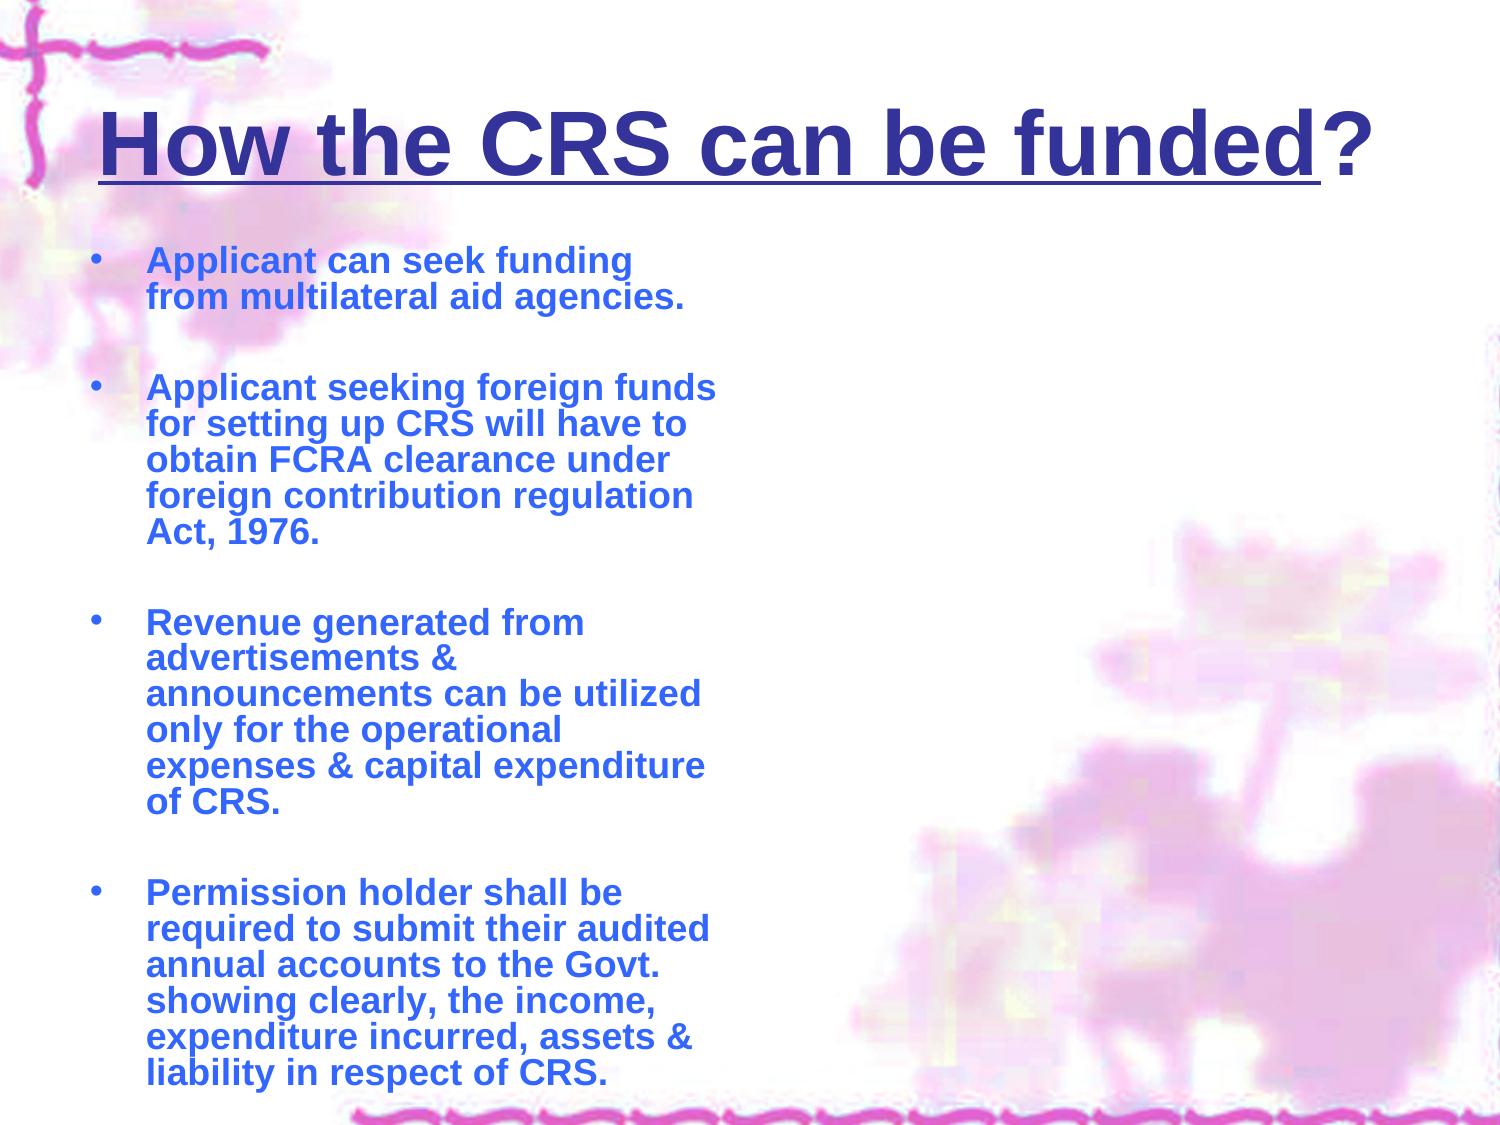

# How the CRS can be funded?
Applicant can seek funding from multilateral aid agencies.
Applicant seeking foreign funds for setting up CRS will have to obtain FCRA clearance under foreign contribution regulation Act, 1976.
Revenue generated from advertisements & announcements can be utilized only for the operational expenses & capital expenditure of CRS.
Permission holder shall be required to submit their audited annual accounts to the Govt. showing clearly, the income, expenditure incurred, assets & liability in respect of CRS.